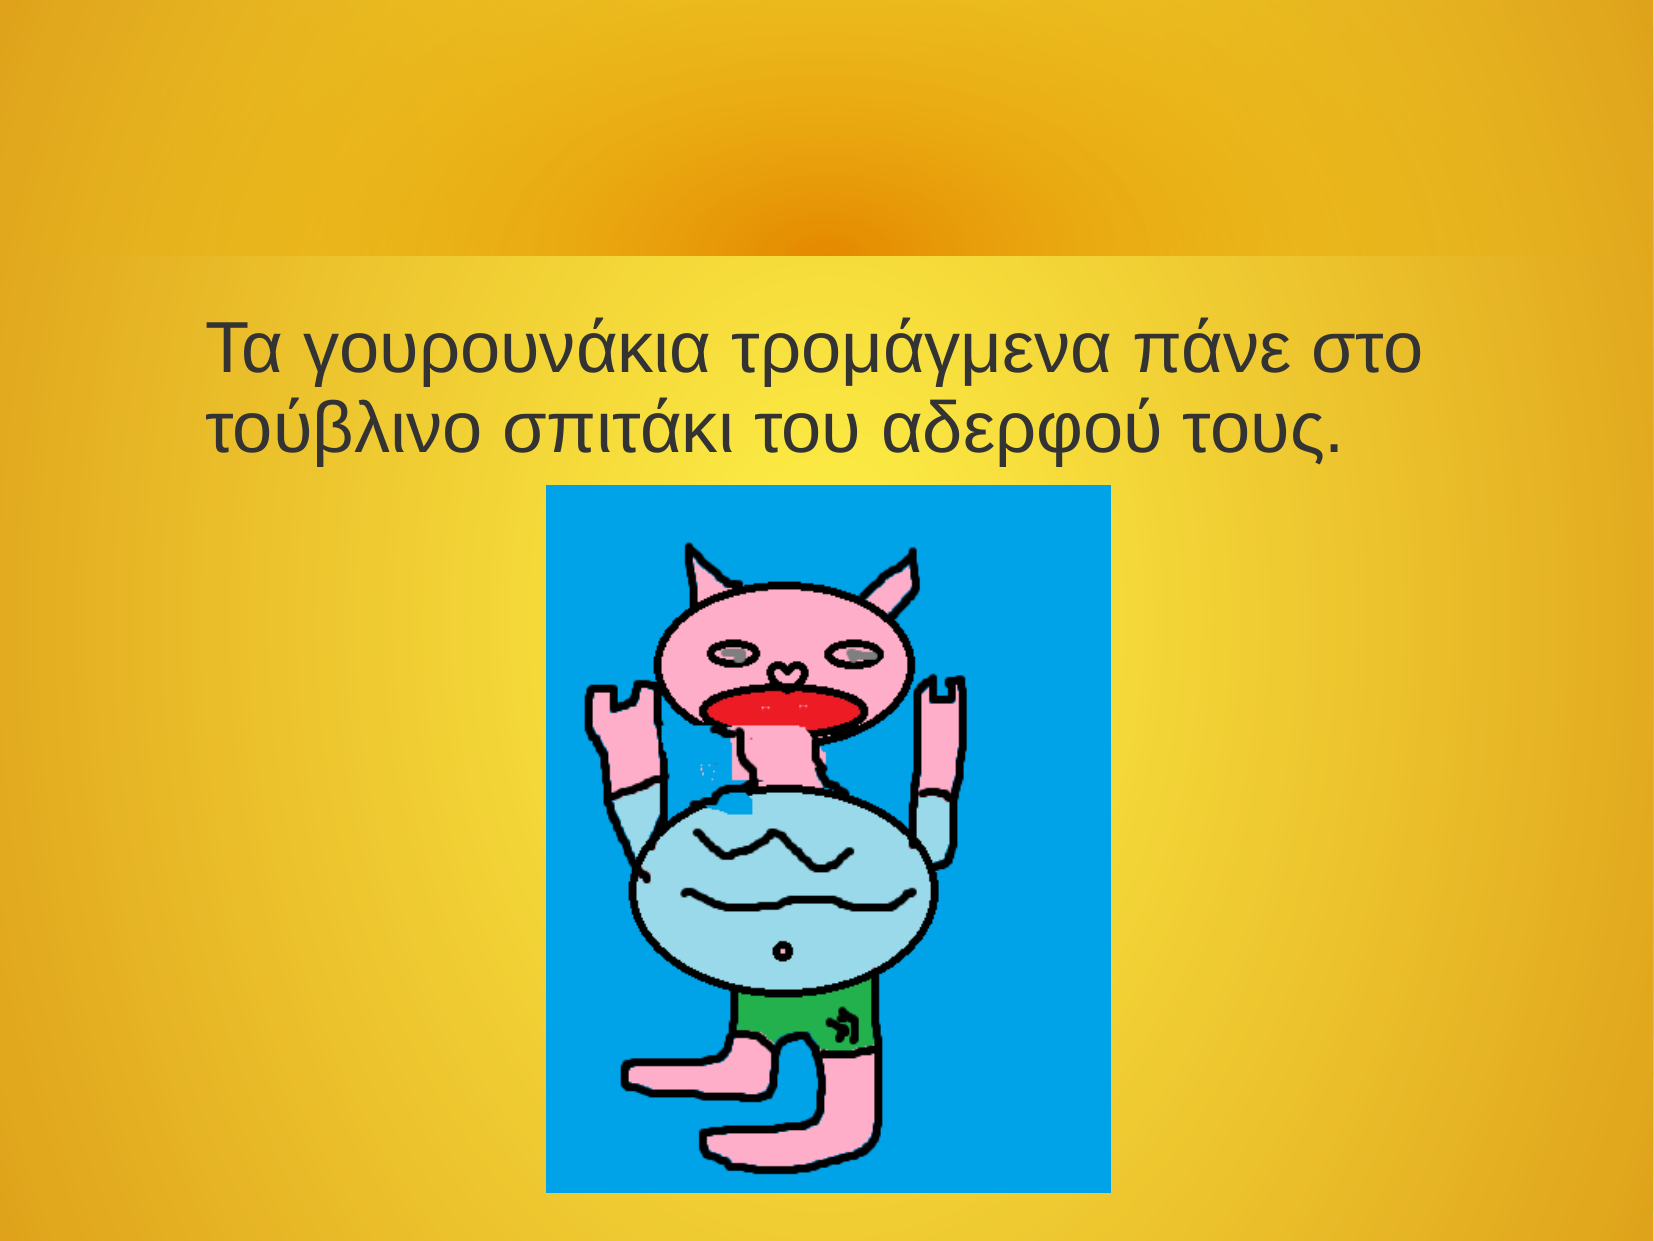

#
Τα γουρουνάκια τρομάγμενα πάνε στο τούβλινο σπιτάκι του αδερφού τους.